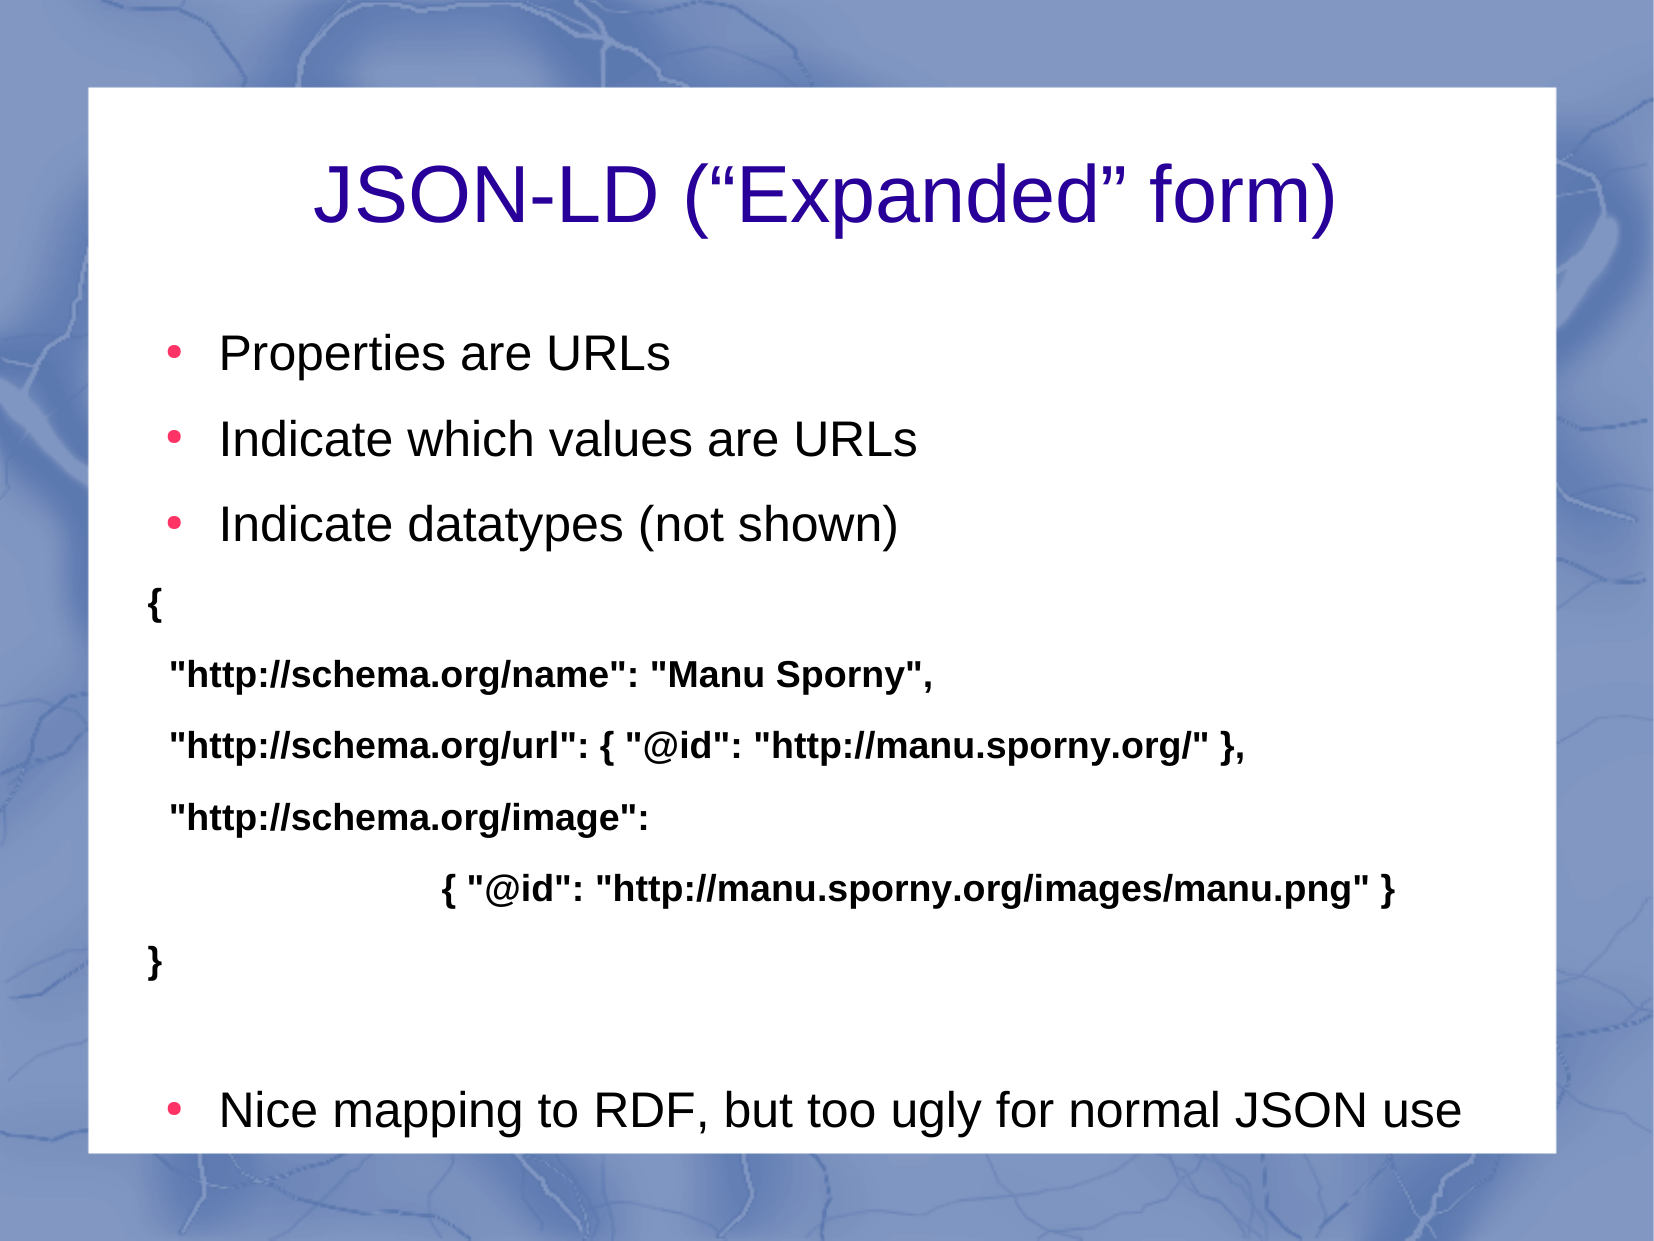

# JSON-LD (“Expanded” form)
Properties are URLs
Indicate which values are URLs
Indicate datatypes (not shown)
{
 "http://schema.org/name": "Manu Sporny",
 "http://schema.org/url": { "@id": "http://manu.sporny.org/" },
 "http://schema.org/image":
 { "@id": "http://manu.sporny.org/images/manu.png" }
}
Nice mapping to RDF, but too ugly for normal JSON use